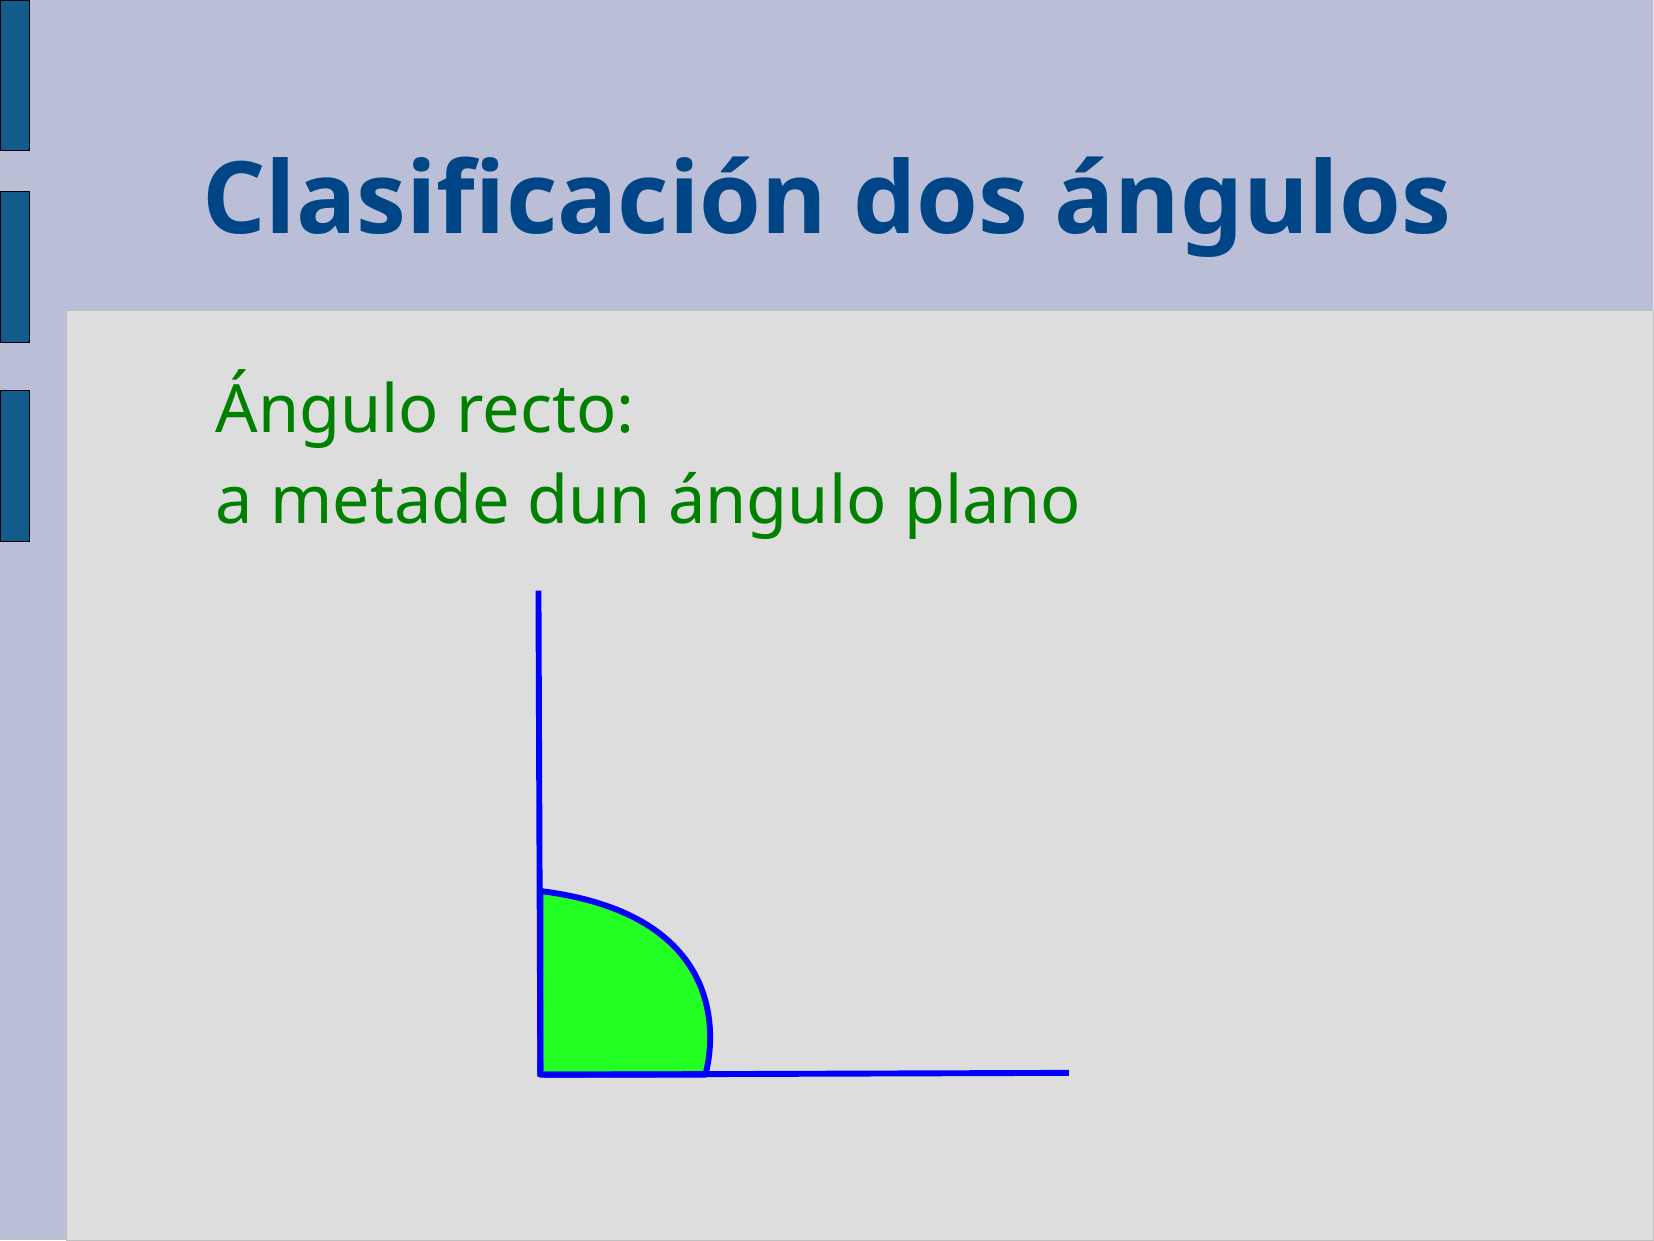

# Clasificación dos ángulos
Ángulo recto:
a metade dun ángulo plano